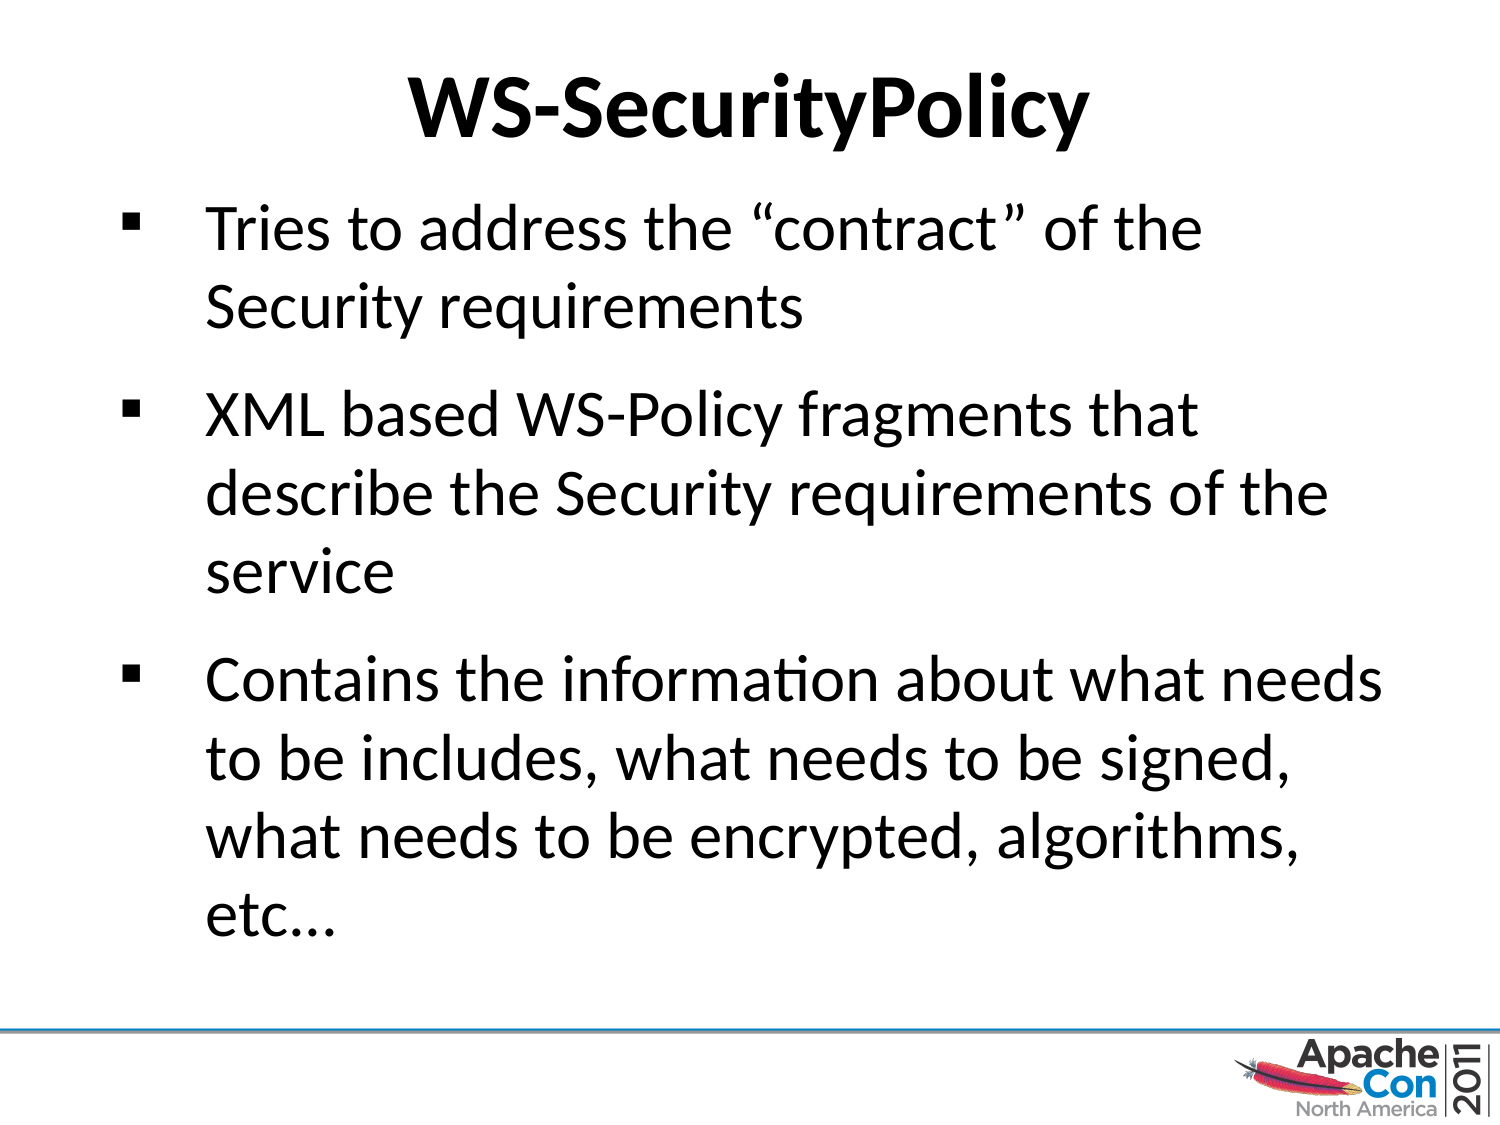

# WS-SecurityPolicy
Tries to address the “contract” of the Security requirements
XML based WS-Policy fragments that describe the Security requirements of the service
Contains the information about what needs to be includes, what needs to be signed, what needs to be encrypted, algorithms, etc...